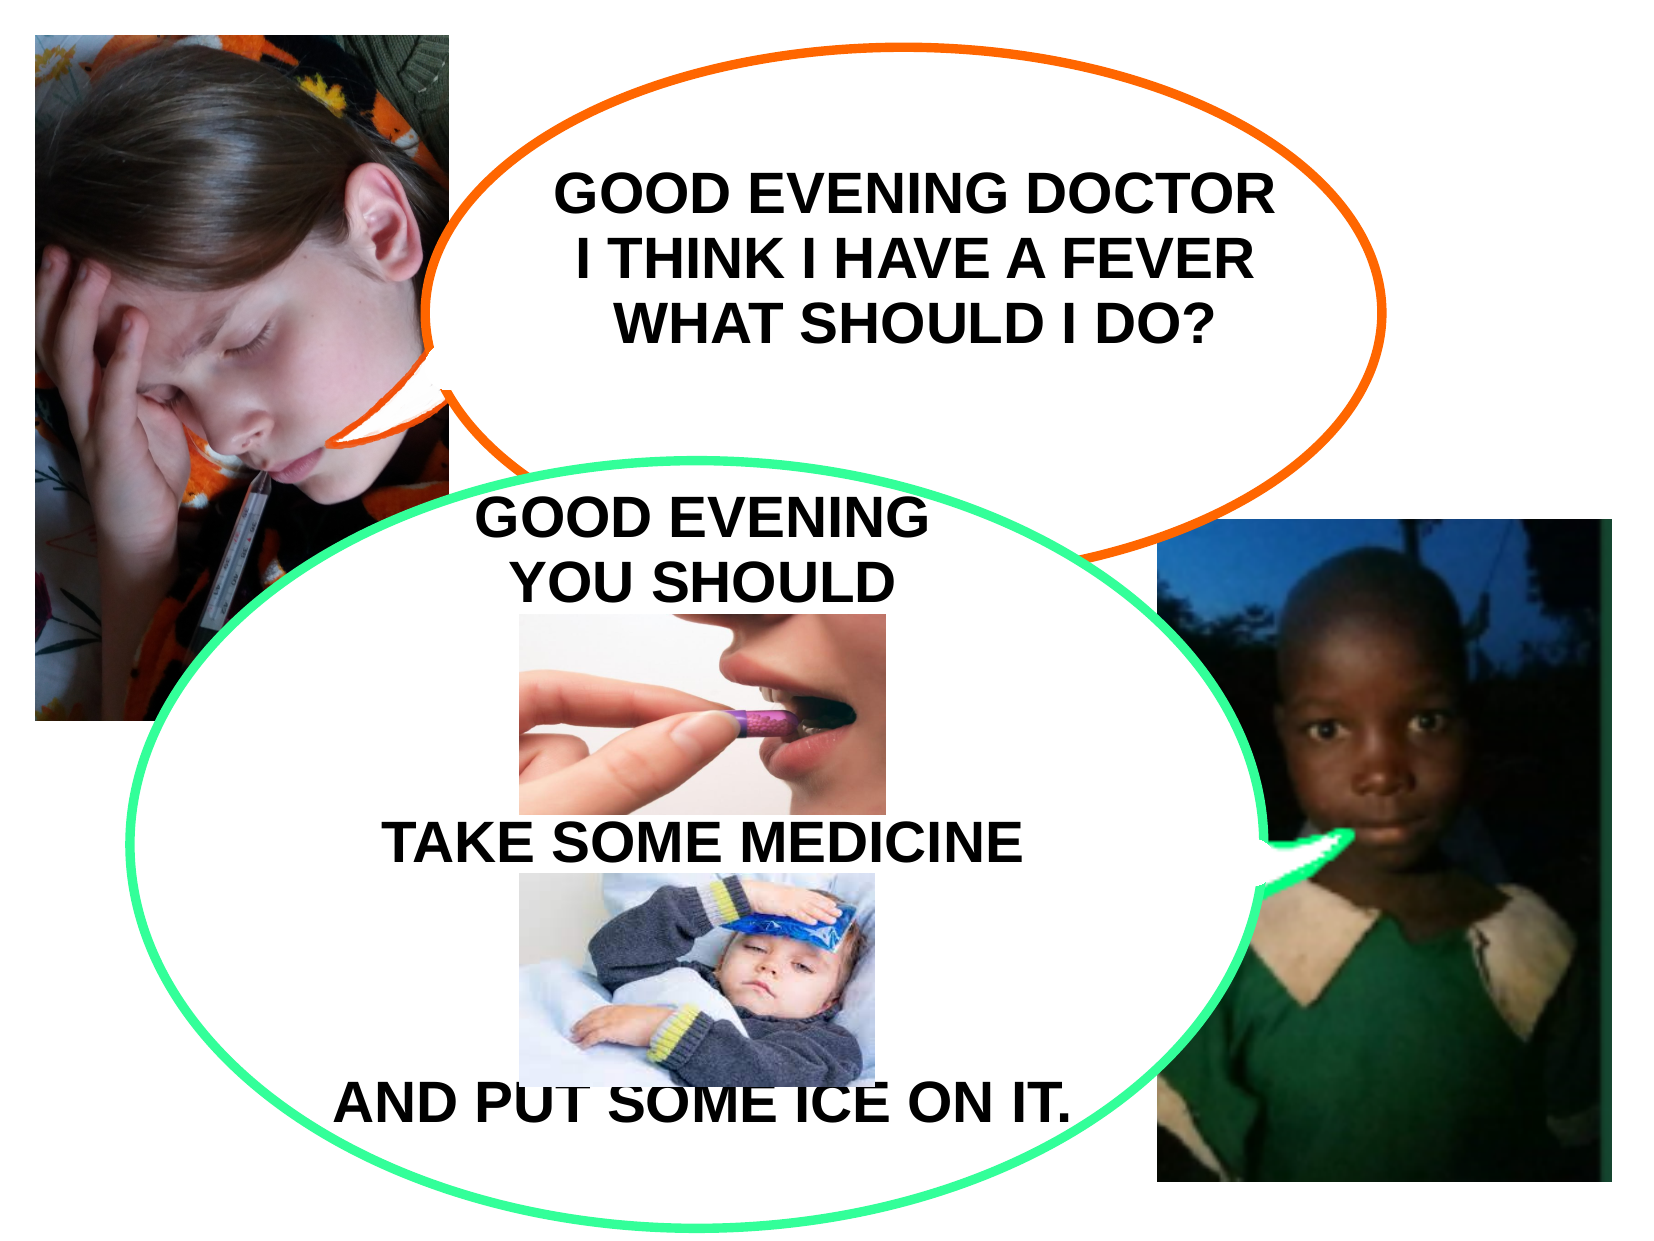

#
GOOD EVENING DOCTOR
I THINK I HAVE A FEVER
WHAT SHOULD I DO?
GOOD EVENING
YOU SHOULD
TAKE SOME MEDICINE
AND PUT SOME ICE ON IT.